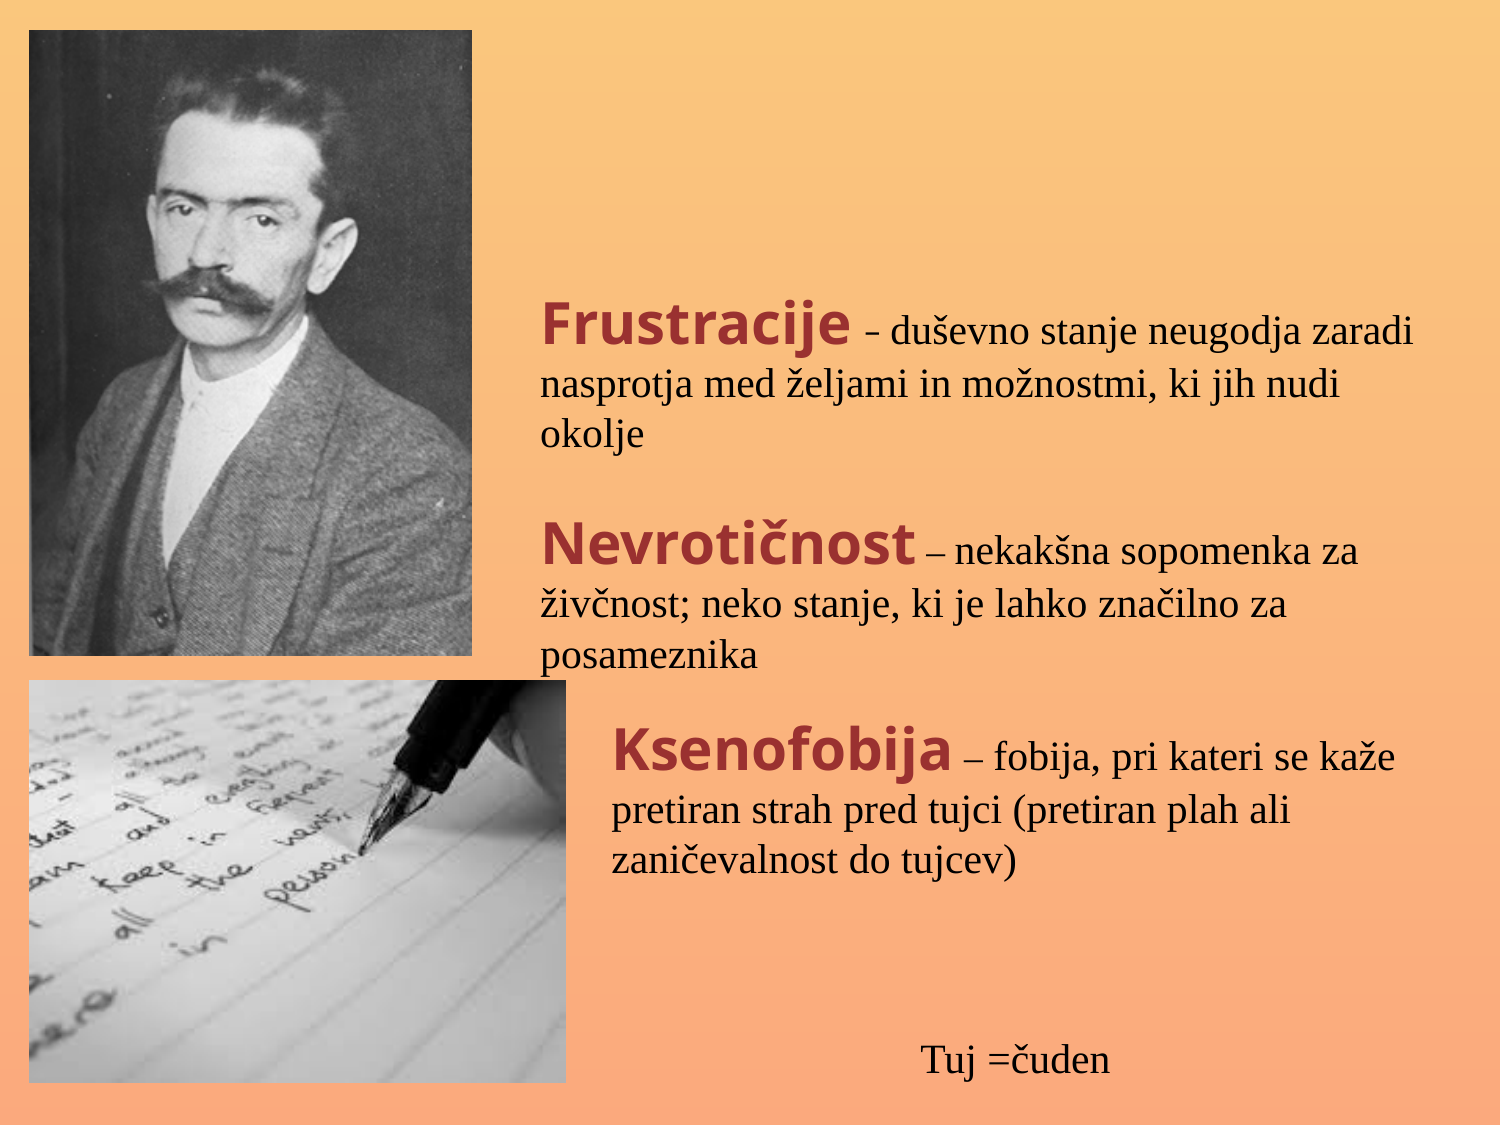

#
Frustracije – duševno stanje neugodja zaradi nasprotja med željami in možnostmi, ki jih nudi okolje
Nevrotičnost – nekakšna sopomenka za živčnost; neko stanje, ki je lahko značilno za posameznika
Ksenofobija – fobija, pri kateri se kaže pretiran strah pred tujci (pretiran plah ali zaničevalnost do tujcev)
Tuj =čuden